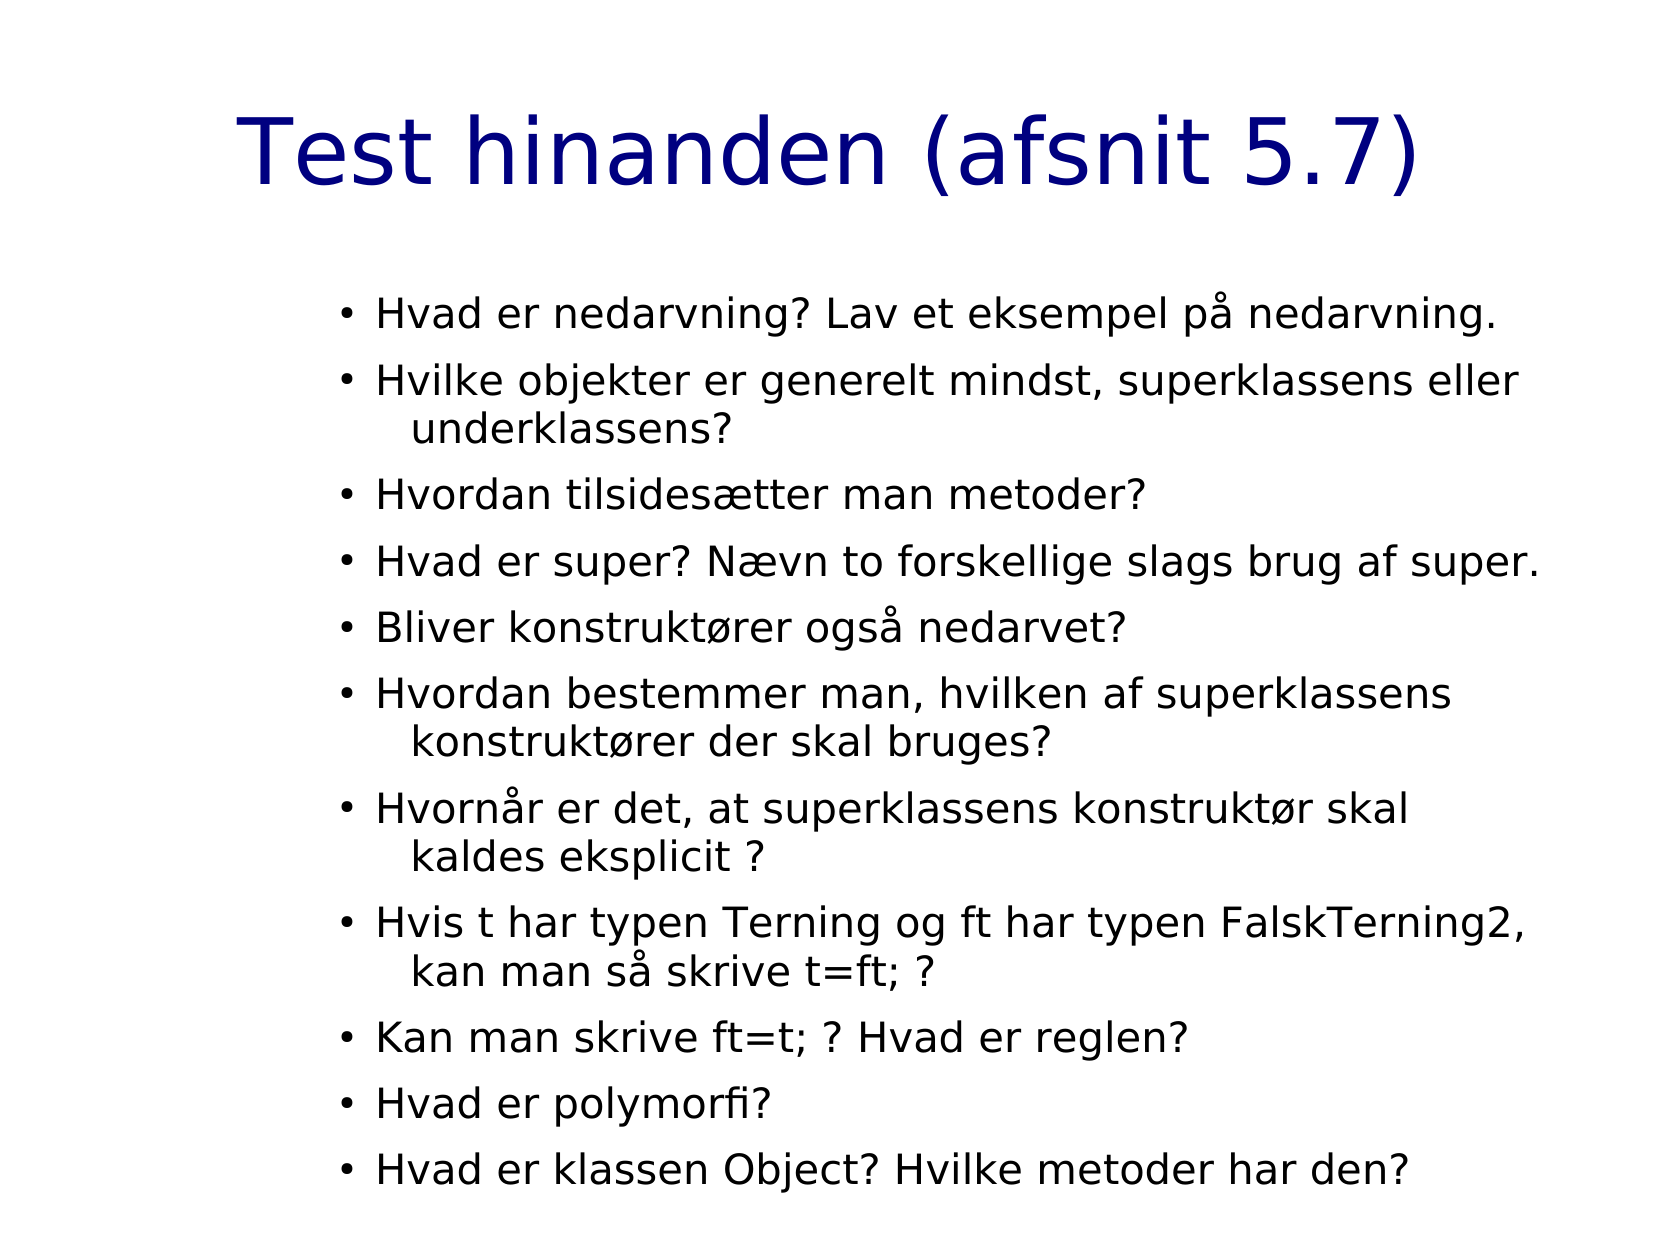

# Test hinanden (afsnit 5.7)
Hvad er nedarvning? Lav et eksempel på nedarvning.
Hvilke objekter er generelt mindst, superklassens eller underklassens?
Hvordan tilsidesætter man metoder?
Hvad er super? Nævn to forskellige slags brug af super.
Bliver konstruktører også nedarvet?
Hvordan bestemmer man, hvilken af superklassens konstruktører der skal bruges?
Hvornår er det, at superklassens konstruktør skal kaldes eksplicit ?
Hvis t har typen Terning og ft har typen FalskTerning2, kan man så skrive t=ft; ?
Kan man skrive ft=t; ? Hvad er reglen?
Hvad er polymorfi?
Hvad er klassen Object? Hvilke metoder har den?